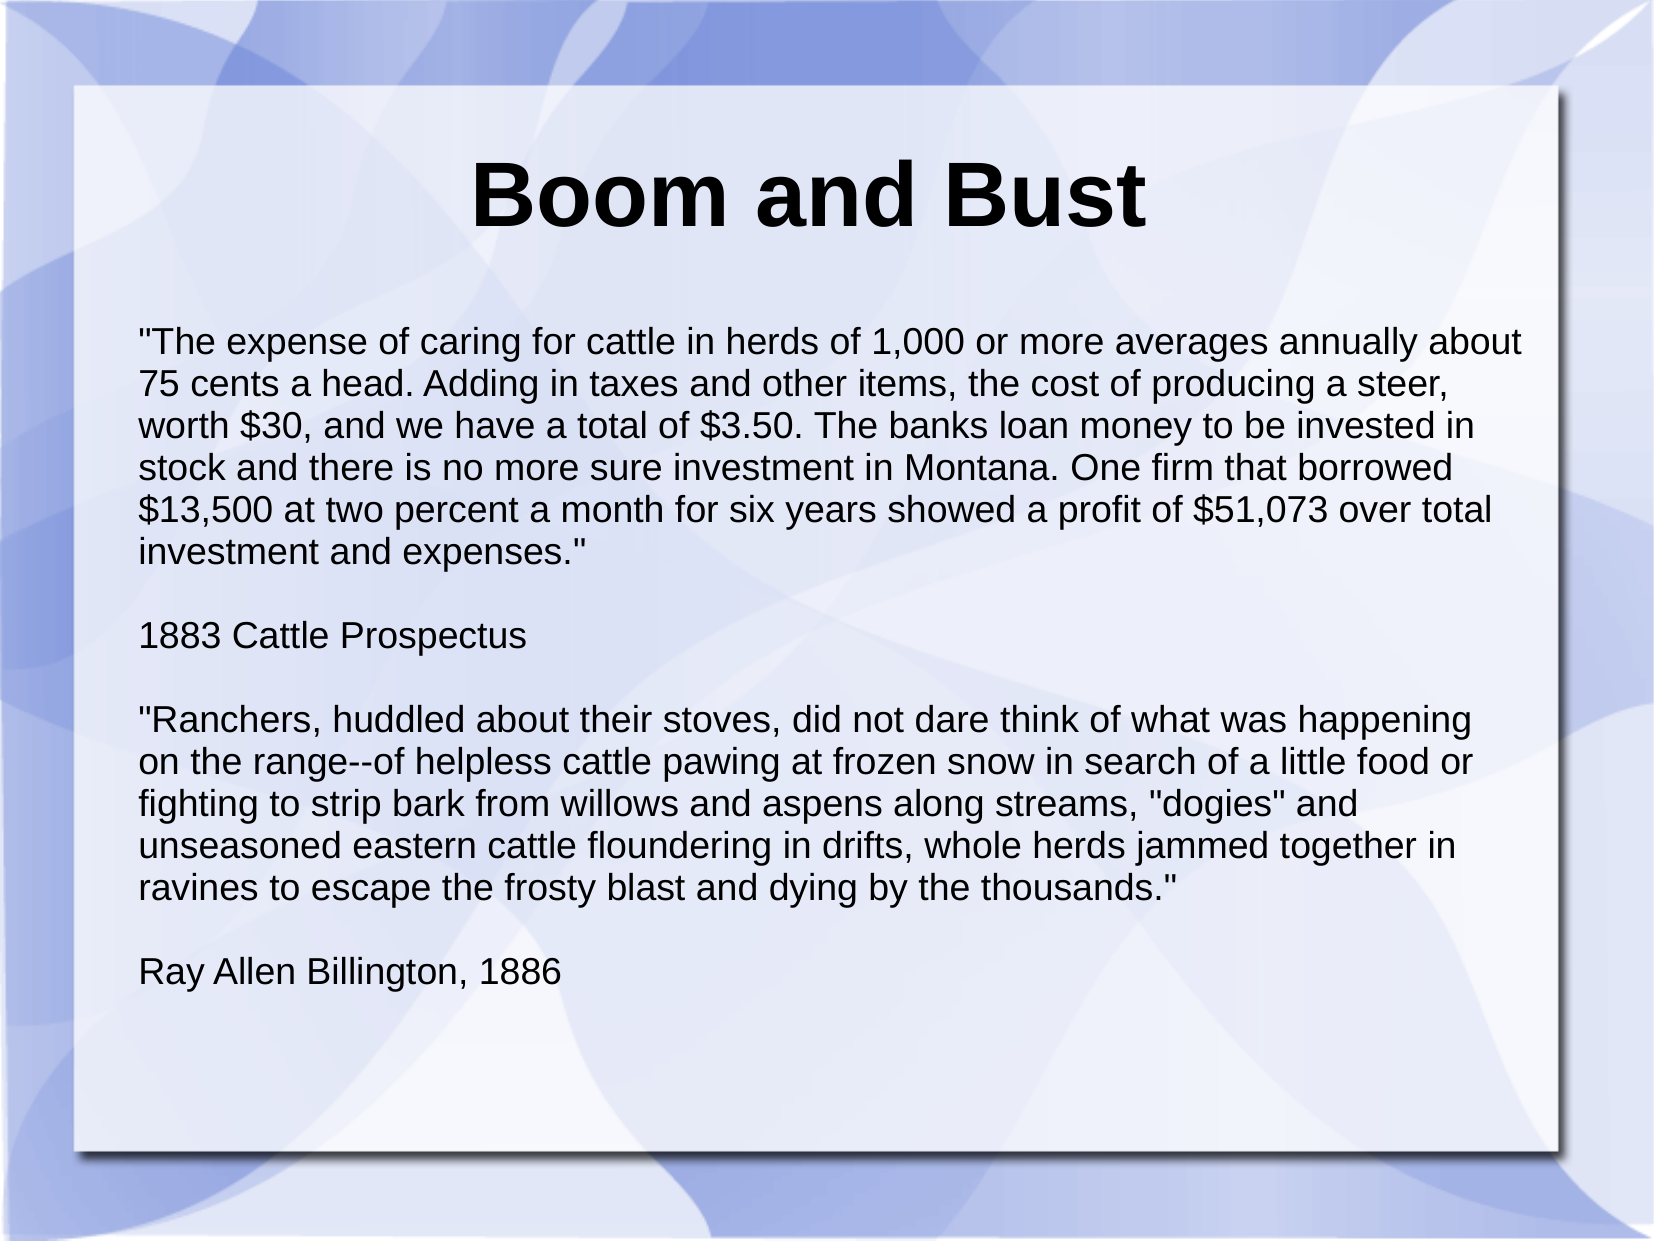

# Boom and Bust
"The expense of caring for cattle in herds of 1,000 or more averages annually about 75 cents a head. Adding in taxes and other items, the cost of producing a steer, worth $30, and we have a total of $3.50. The banks loan money to be invested in stock and there is no more sure investment in Montana. One firm that borrowed $13,500 at two percent a month for six years showed a profit of $51,073 over total investment and expenses."
1883 Cattle Prospectus
"Ranchers, huddled about their stoves, did not dare think of what was happening on the range--of helpless cattle pawing at frozen snow in search of a little food or fighting to strip bark from willows and aspens along streams, "dogies" and unseasoned eastern cattle floundering in drifts, whole herds jammed together in ravines to escape the frosty blast and dying by the thousands."
Ray Allen Billington, 1886